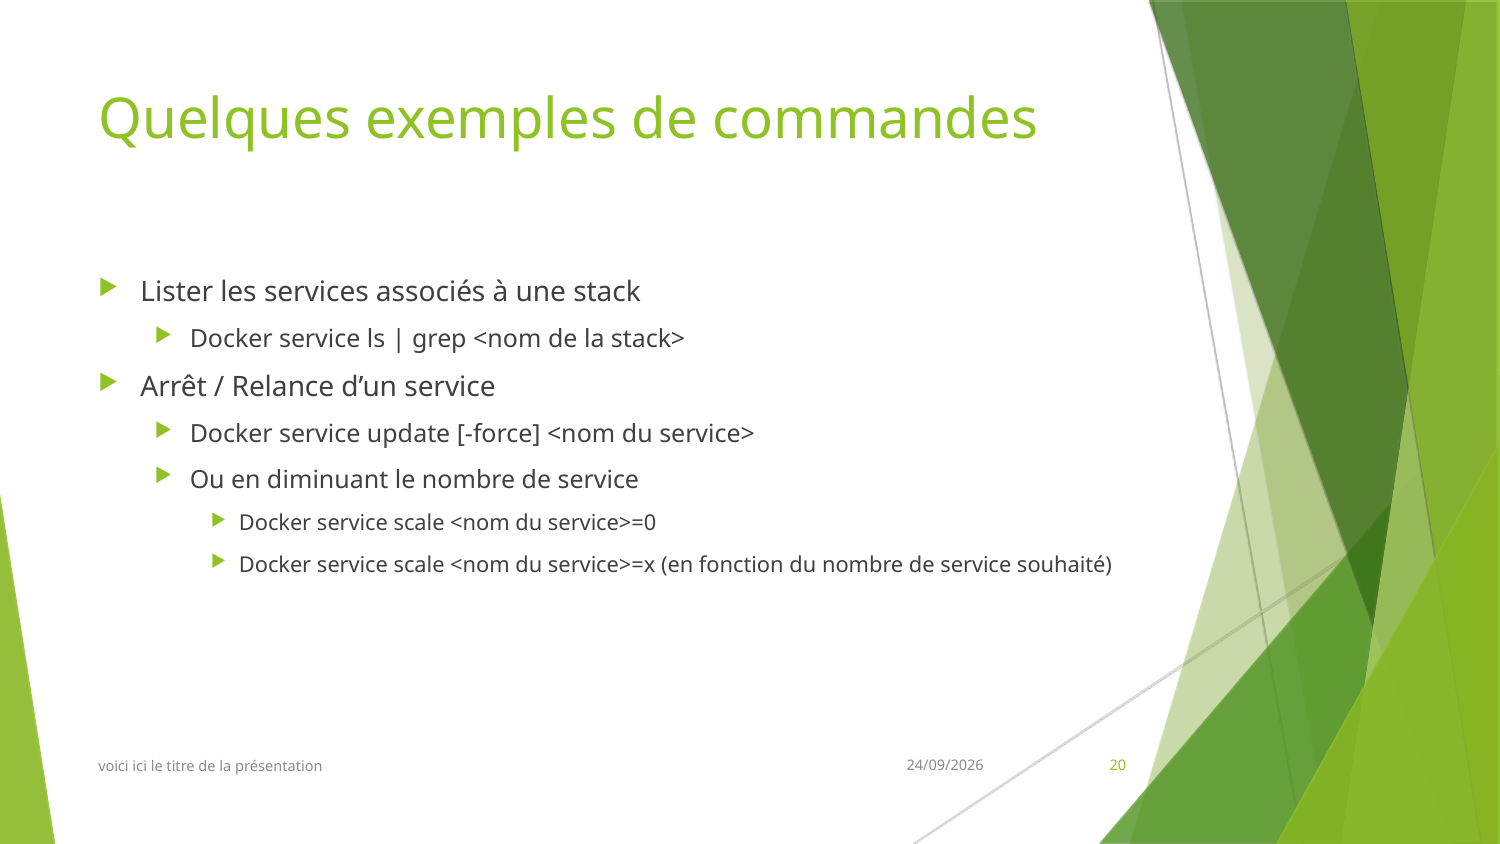

# Quelques exemples de commandes
Lister les services associés à une stack
Docker service ls | grep <nom de la stack>
Arrêt / Relance d’un service
Docker service update [-force] <nom du service>
Ou en diminuant le nombre de service
Docker service scale <nom du service>=0
Docker service scale <nom du service>=x (en fonction du nombre de service souhaité)
voici ici le titre de la présentation